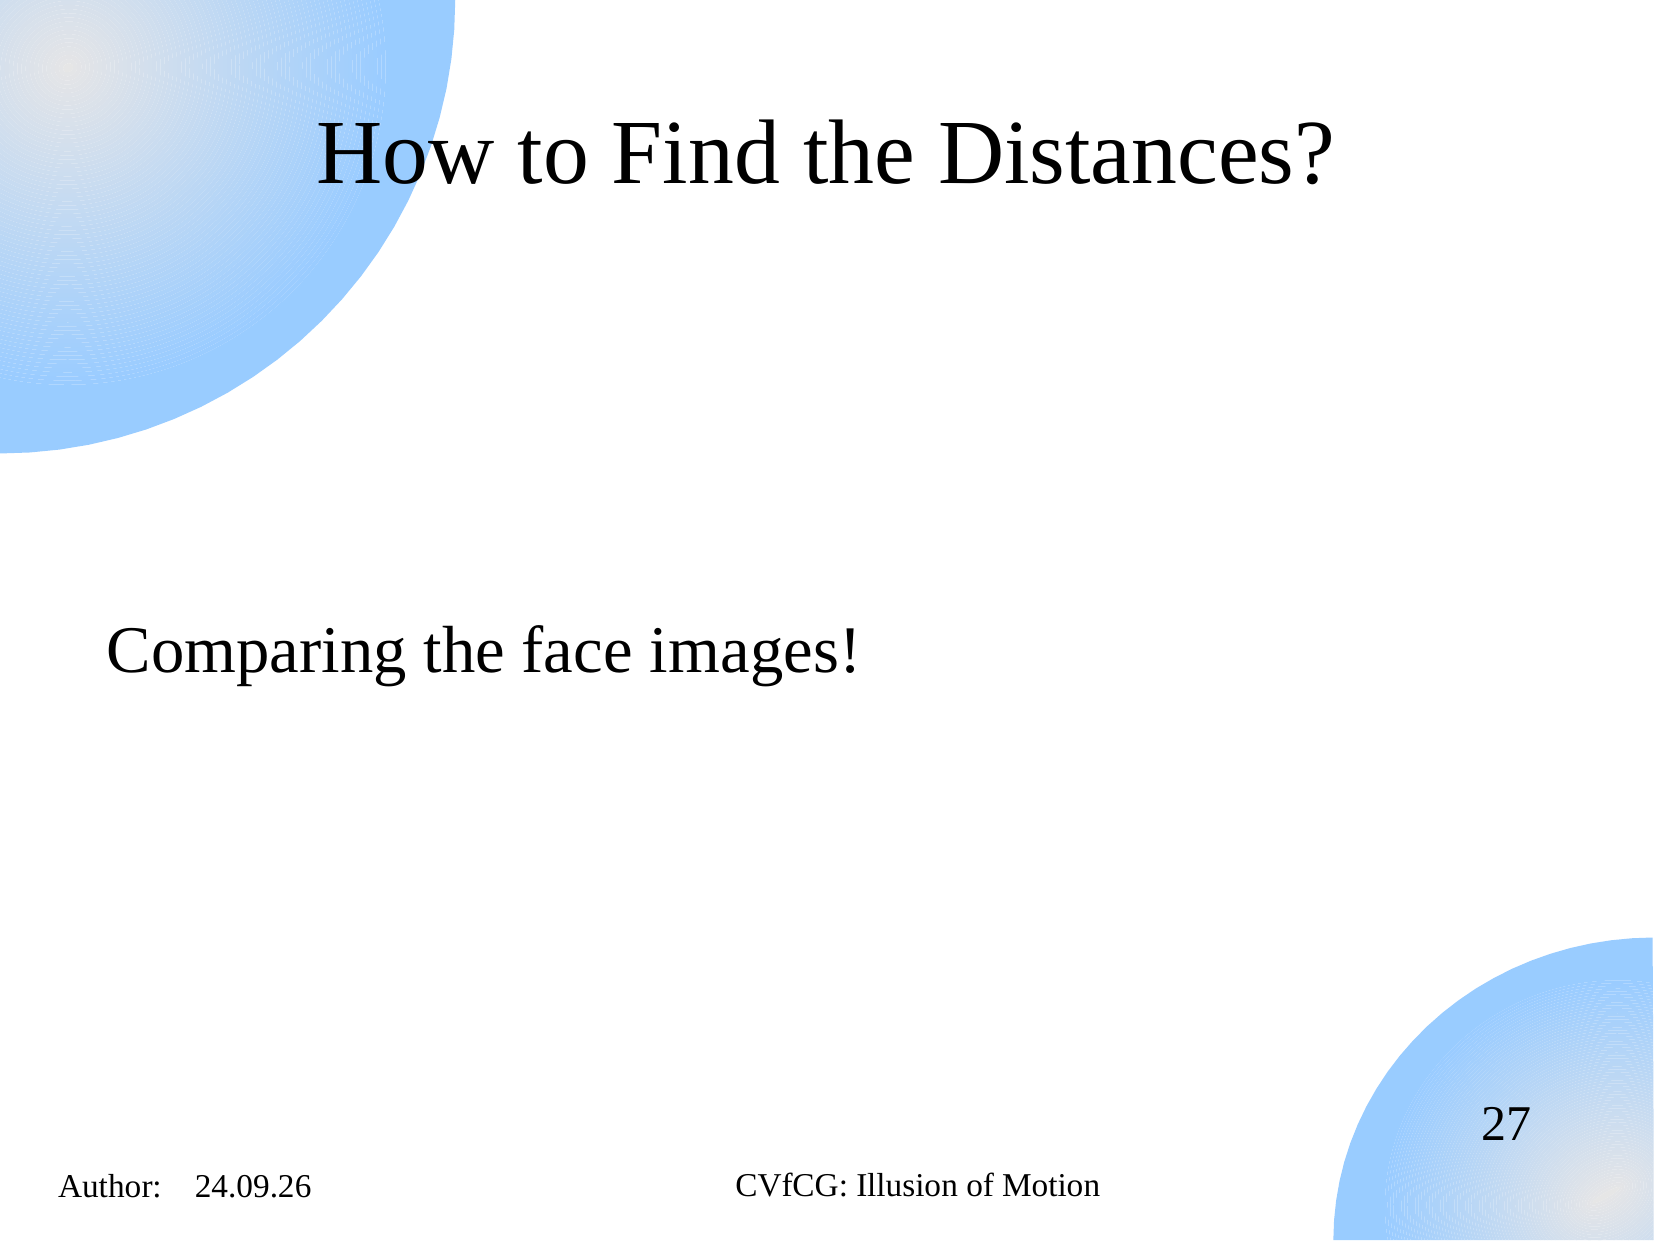

# How to Find the Distances?
Comparing the face images!
CVfCG: Illusion of Motion